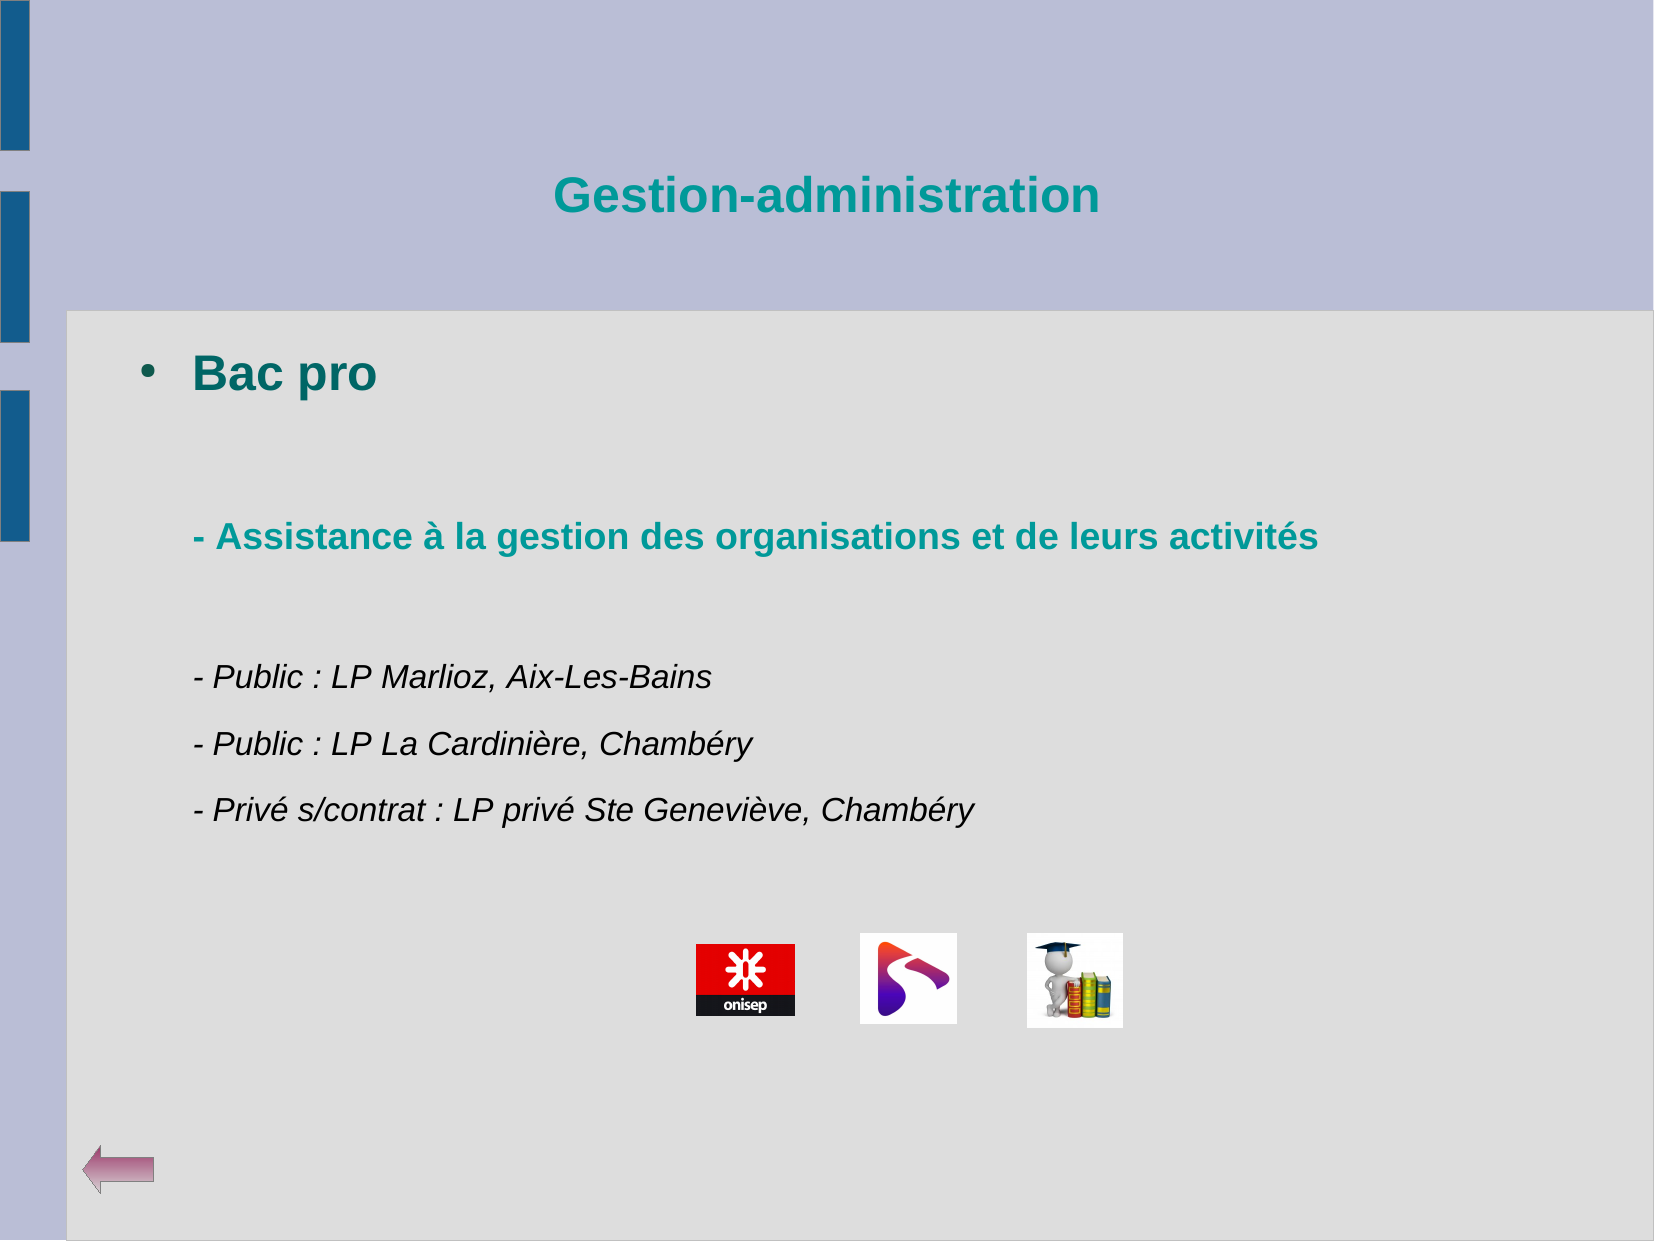

# Gestion-administration
Bac pro
- Assistance à la gestion des organisations et de leurs activités
- Public : LP Marlioz, Aix-Les-Bains
- Public : LP La Cardinière, Chambéry
- Privé s/contrat : LP privé Ste Geneviève, Chambéry